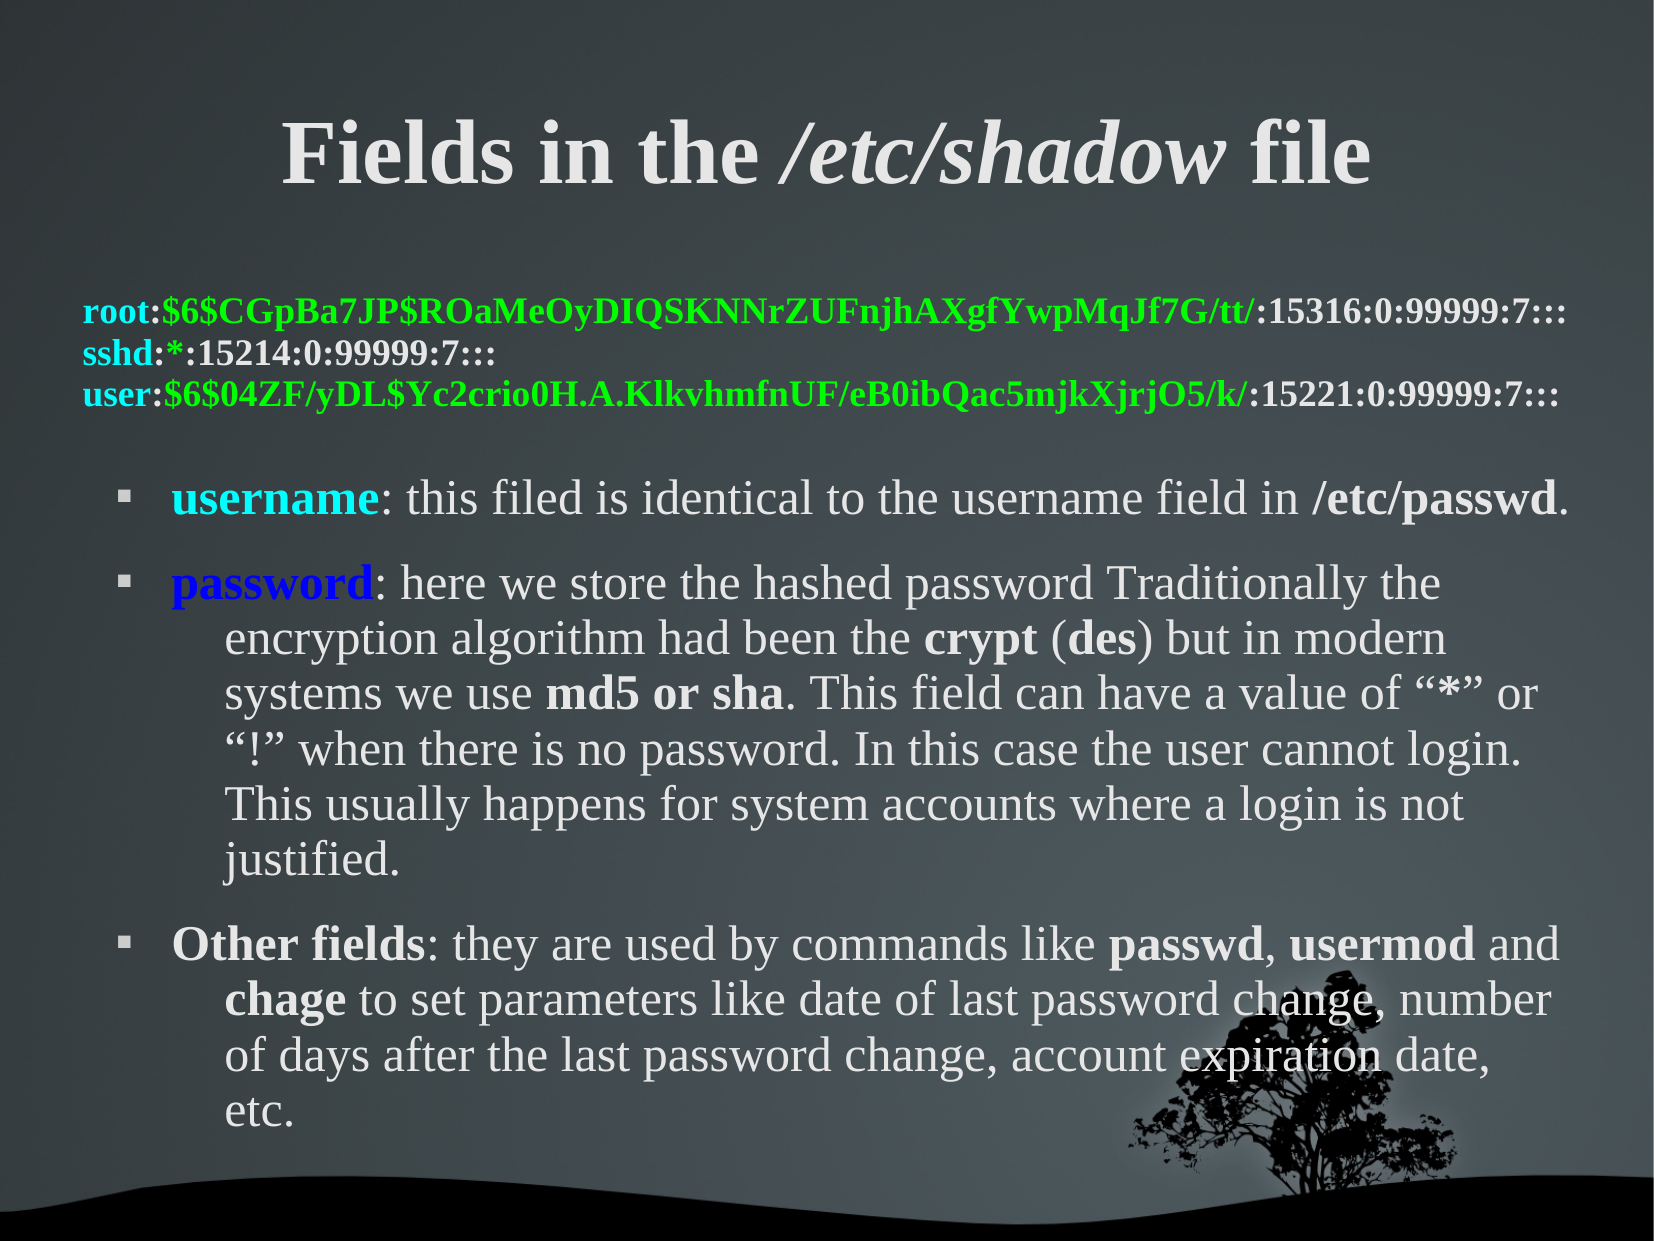

Fields in the /etc/shadow file
# root:$6$CGpBa7JP$ROaMeOyDIQSKNNrZUFnjhAXgfYwpMqJf7G/tt/:15316:0:99999:7::: sshd:*:15214:0:99999:7:::
user:$6$04ZF/yDL$Yc2crio0H.A.KlkvhmfnUF/eB0ibQac5mjkXjrjO5/k/:15221:0:99999:7:::
username: this filed is identical to the username field in /etc/passwd.
password: here we store the hashed password Traditionally the encryption algorithm had been the crypt (des) but in modern systems we use md5 or sha. This field can have a value of “*” or “!” when there is no password. In this case the user cannot login. This usually happens for system accounts where a login is not justified.
Other fields: they are used by commands like passwd, usermod and chage to set parameters like date of last password change, number of days after the last password change, account expiration date, etc.